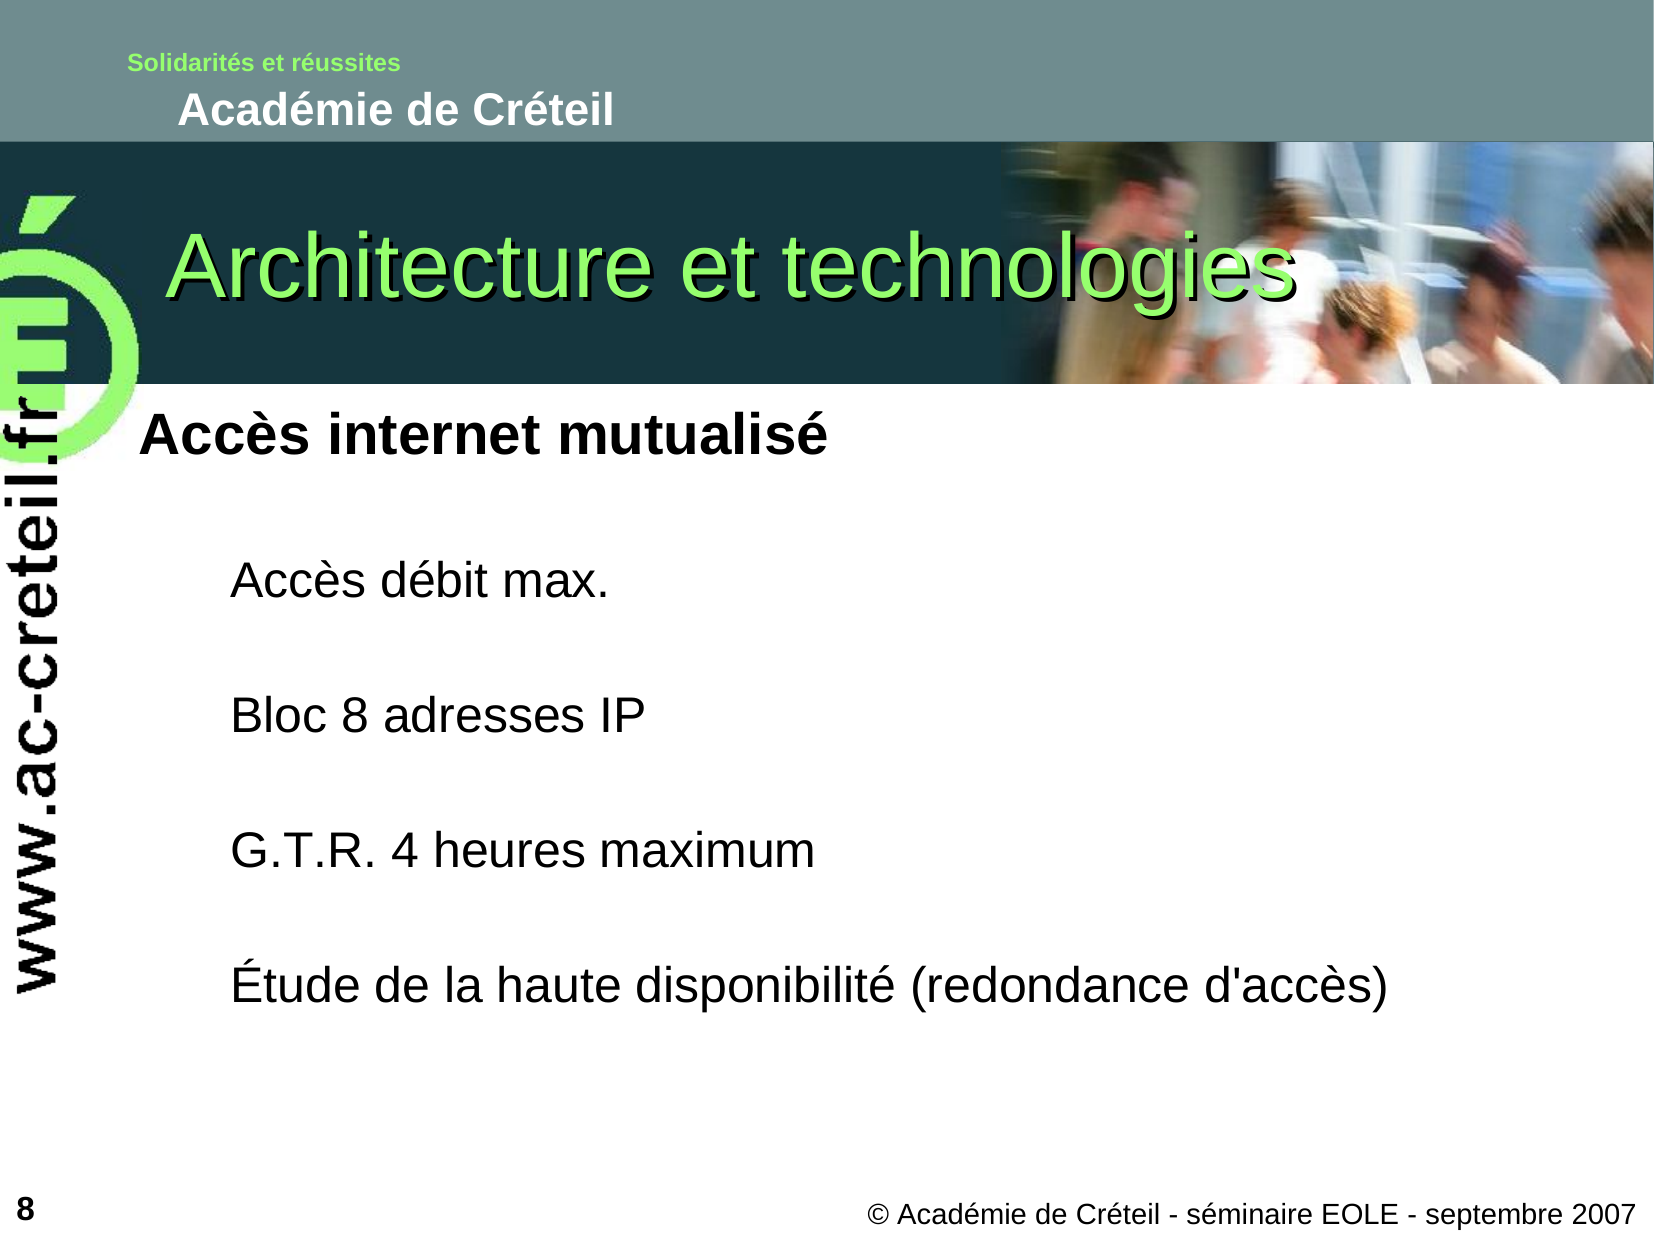

# Architecture et technologies
Accès internet mutualisé
Accès débit max.
Bloc 8 adresses IP
G.T.R. 4 heures maximum
Étude de la haute disponibilité (redondance d'accès)
© Académie de Créteil - séminaire EOLE - septembre 2007
8